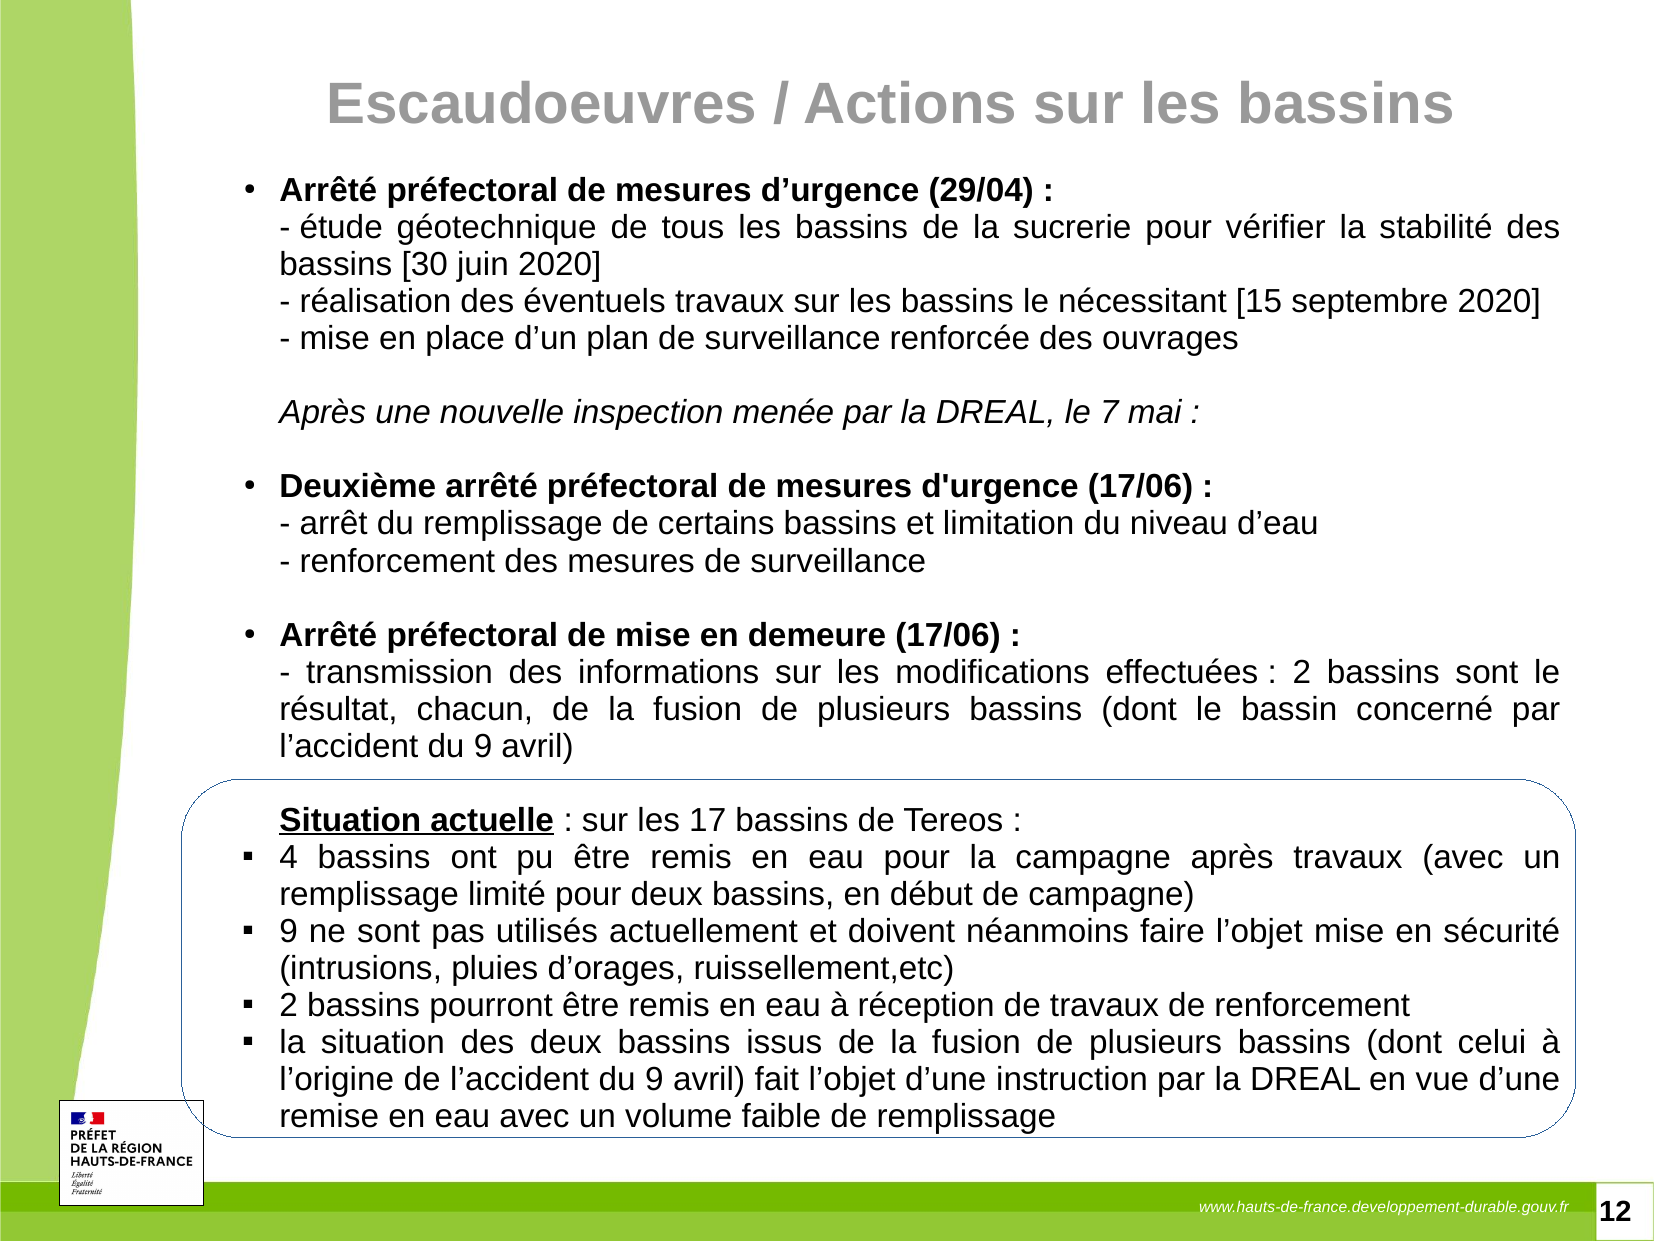

# Escaudoeuvres / Actions sur les bassins
Arrêté préfectoral de mesures d’urgence (29/04) :
- étude géotechnique de tous les bassins de la sucrerie pour vérifier la stabilité des bassins [30 juin 2020]
- réalisation des éventuels travaux sur les bassins le nécessitant [15 septembre 2020]
- mise en place d’un plan de surveillance renforcée des ouvrages
Après une nouvelle inspection menée par la DREAL, le 7 mai :
Deuxième arrêté préfectoral de mesures d'urgence (17/06) :
- arrêt du remplissage de certains bassins et limitation du niveau d’eau
- renforcement des mesures de surveillance
Arrêté préfectoral de mise en demeure (17/06) :
- transmission des informations sur les modifications effectuées : 2 bassins sont le résultat, chacun, de la fusion de plusieurs bassins (dont le bassin concerné par l’accident du 9 avril)
Situation actuelle : sur les 17 bassins de Tereos :
4 bassins ont pu être remis en eau pour la campagne après travaux (avec un remplissage limité pour deux bassins, en début de campagne)
9 ne sont pas utilisés actuellement et doivent néanmoins faire l’objet mise en sécurité (intrusions, pluies d’orages, ruissellement,etc)
2 bassins pourront être remis en eau à réception de travaux de renforcement
la situation des deux bassins issus de la fusion de plusieurs bassins (dont celui à l’origine de l’accident du 9 avril) fait l’objet d’une instruction par la DREAL en vue d’une remise en eau avec un volume faible de remplissage
12